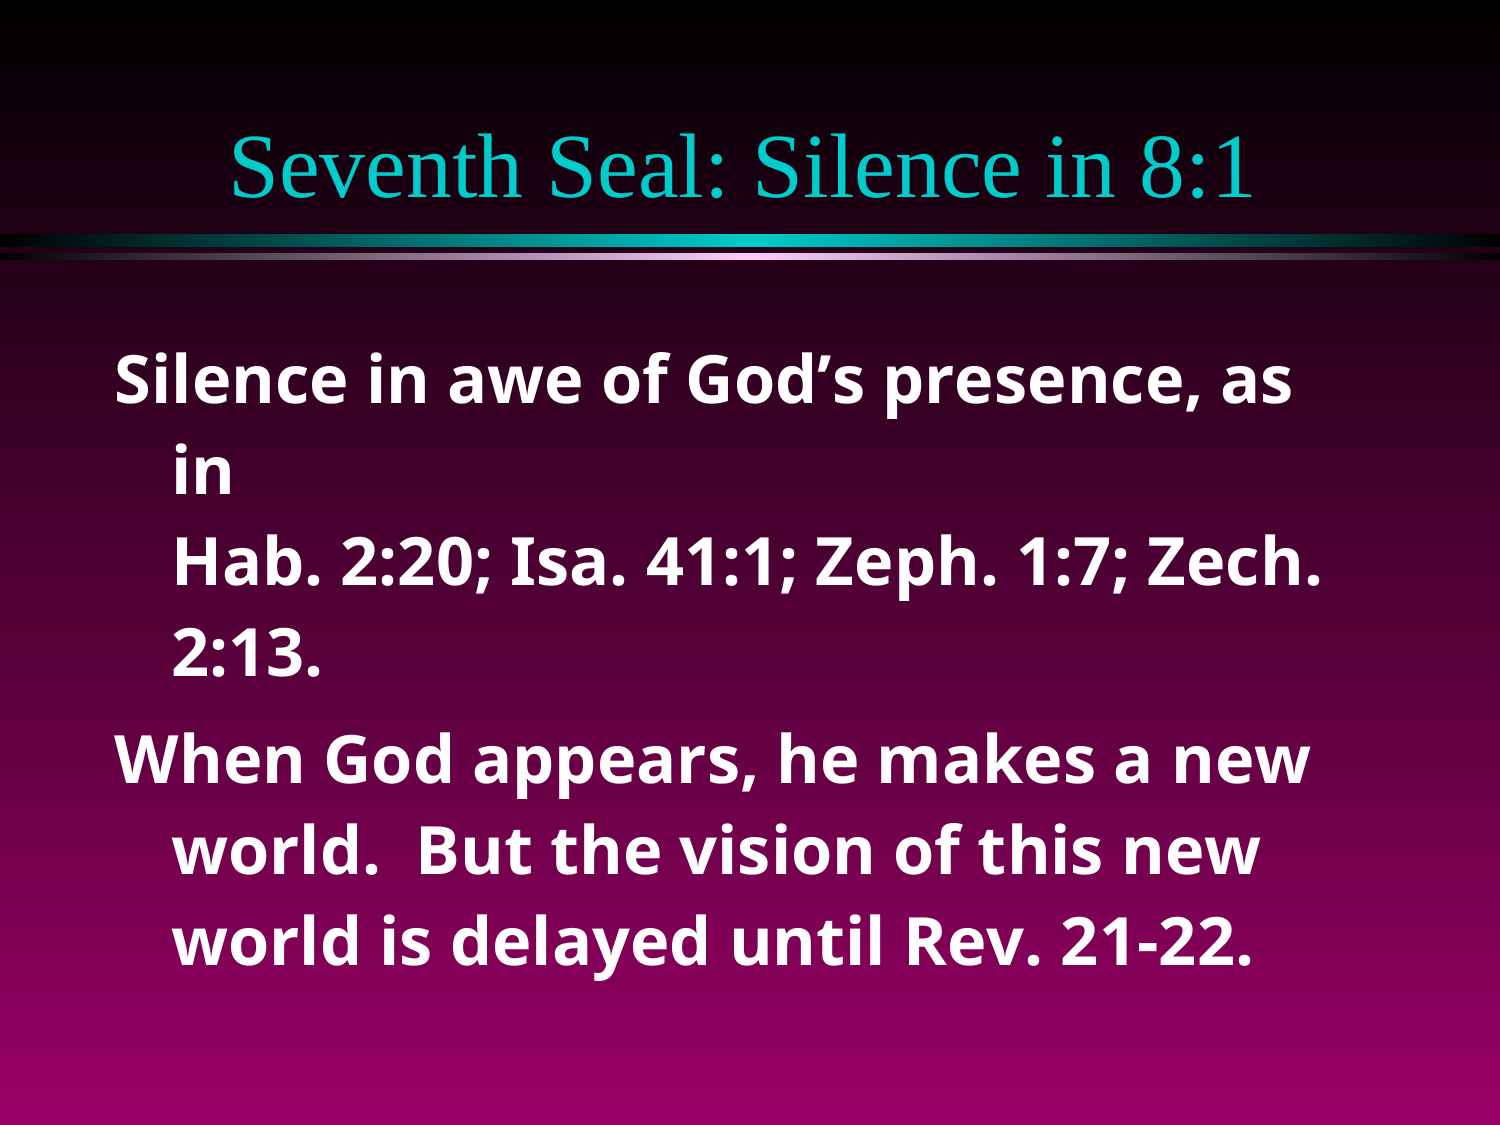

# Seventh Seal: Silence in 8:1
Silence in awe of God’s presence, as in
Hab. 2:20; Isa. 41:1; Zeph. 1:7; Zech. 2:13.
When God appears, he makes a new world. But the vision of this new world is delayed until Rev. 21-22.